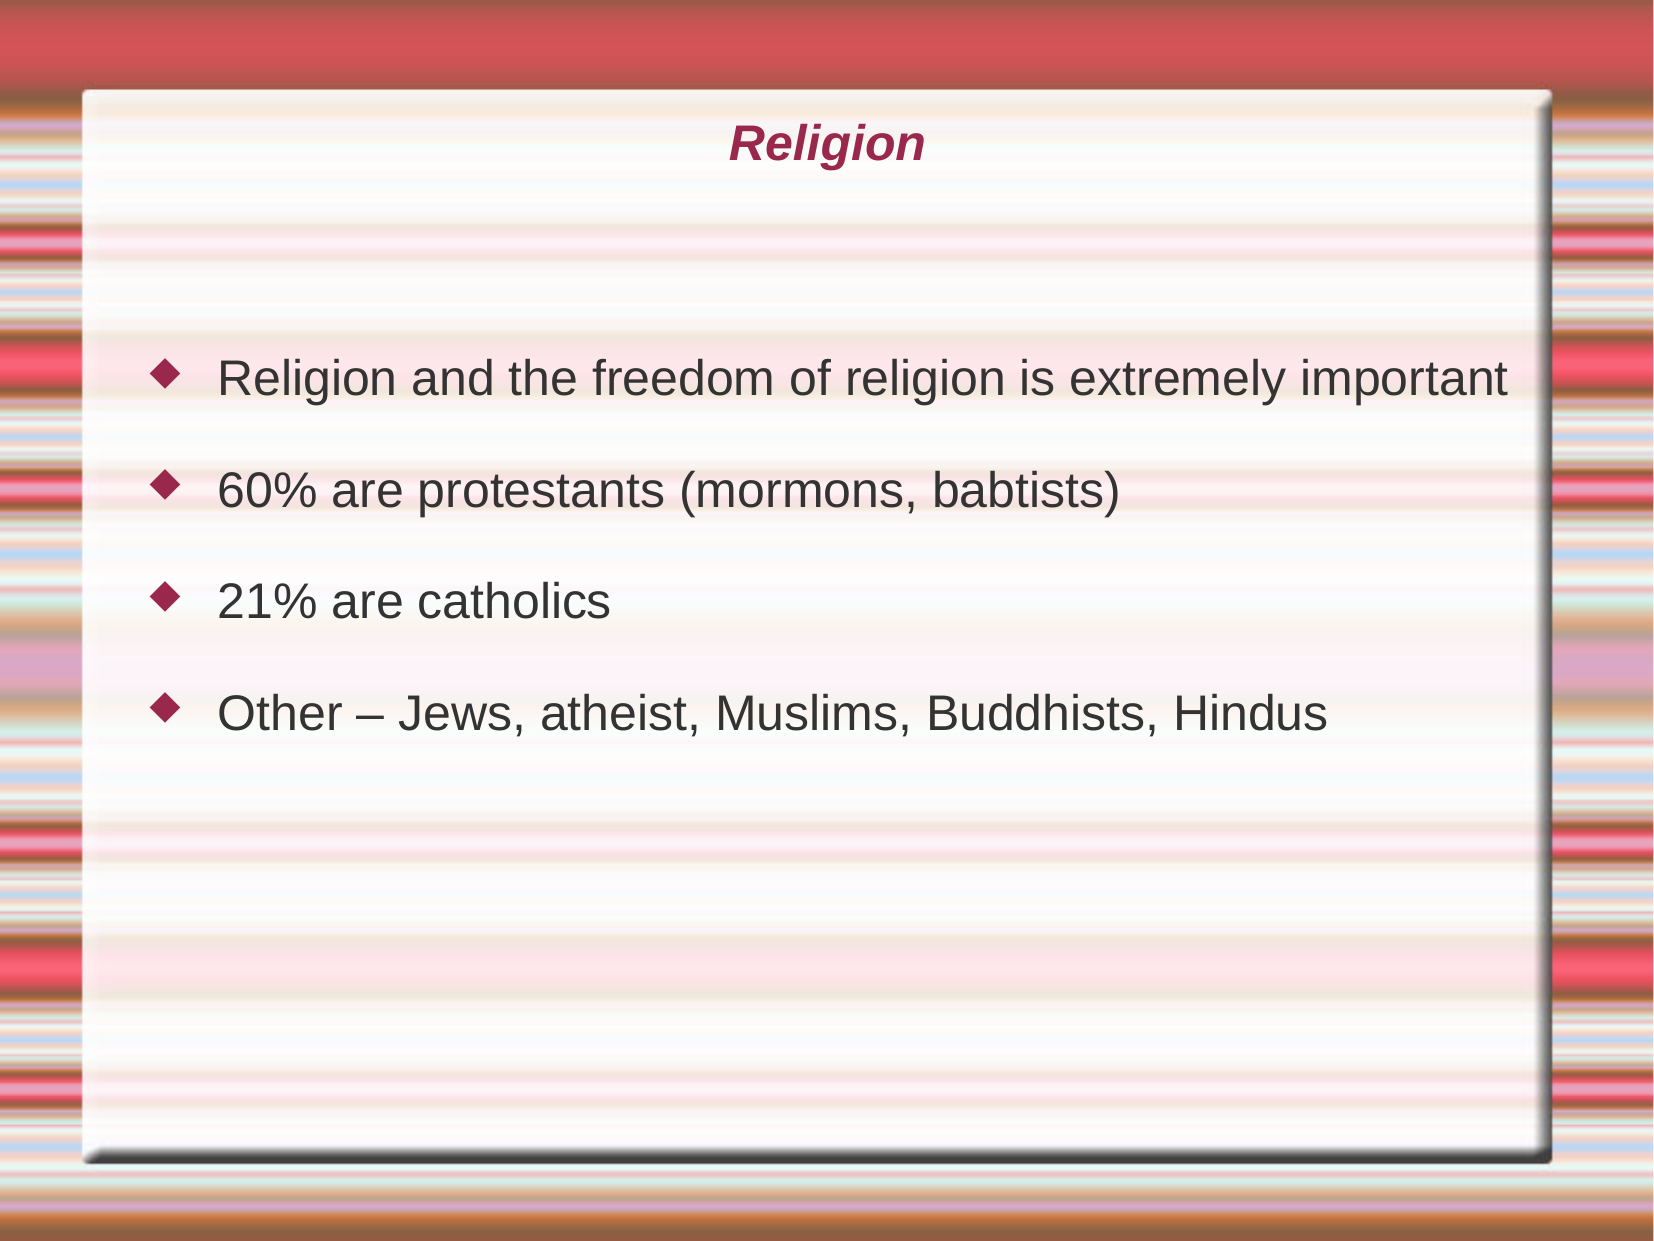

# Religion
Religion and the freedom of religion is extremely important
60% are protestants (mormons, babtists)
21% are catholics
Other – Jews, atheist, Muslims, Buddhists, Hindus